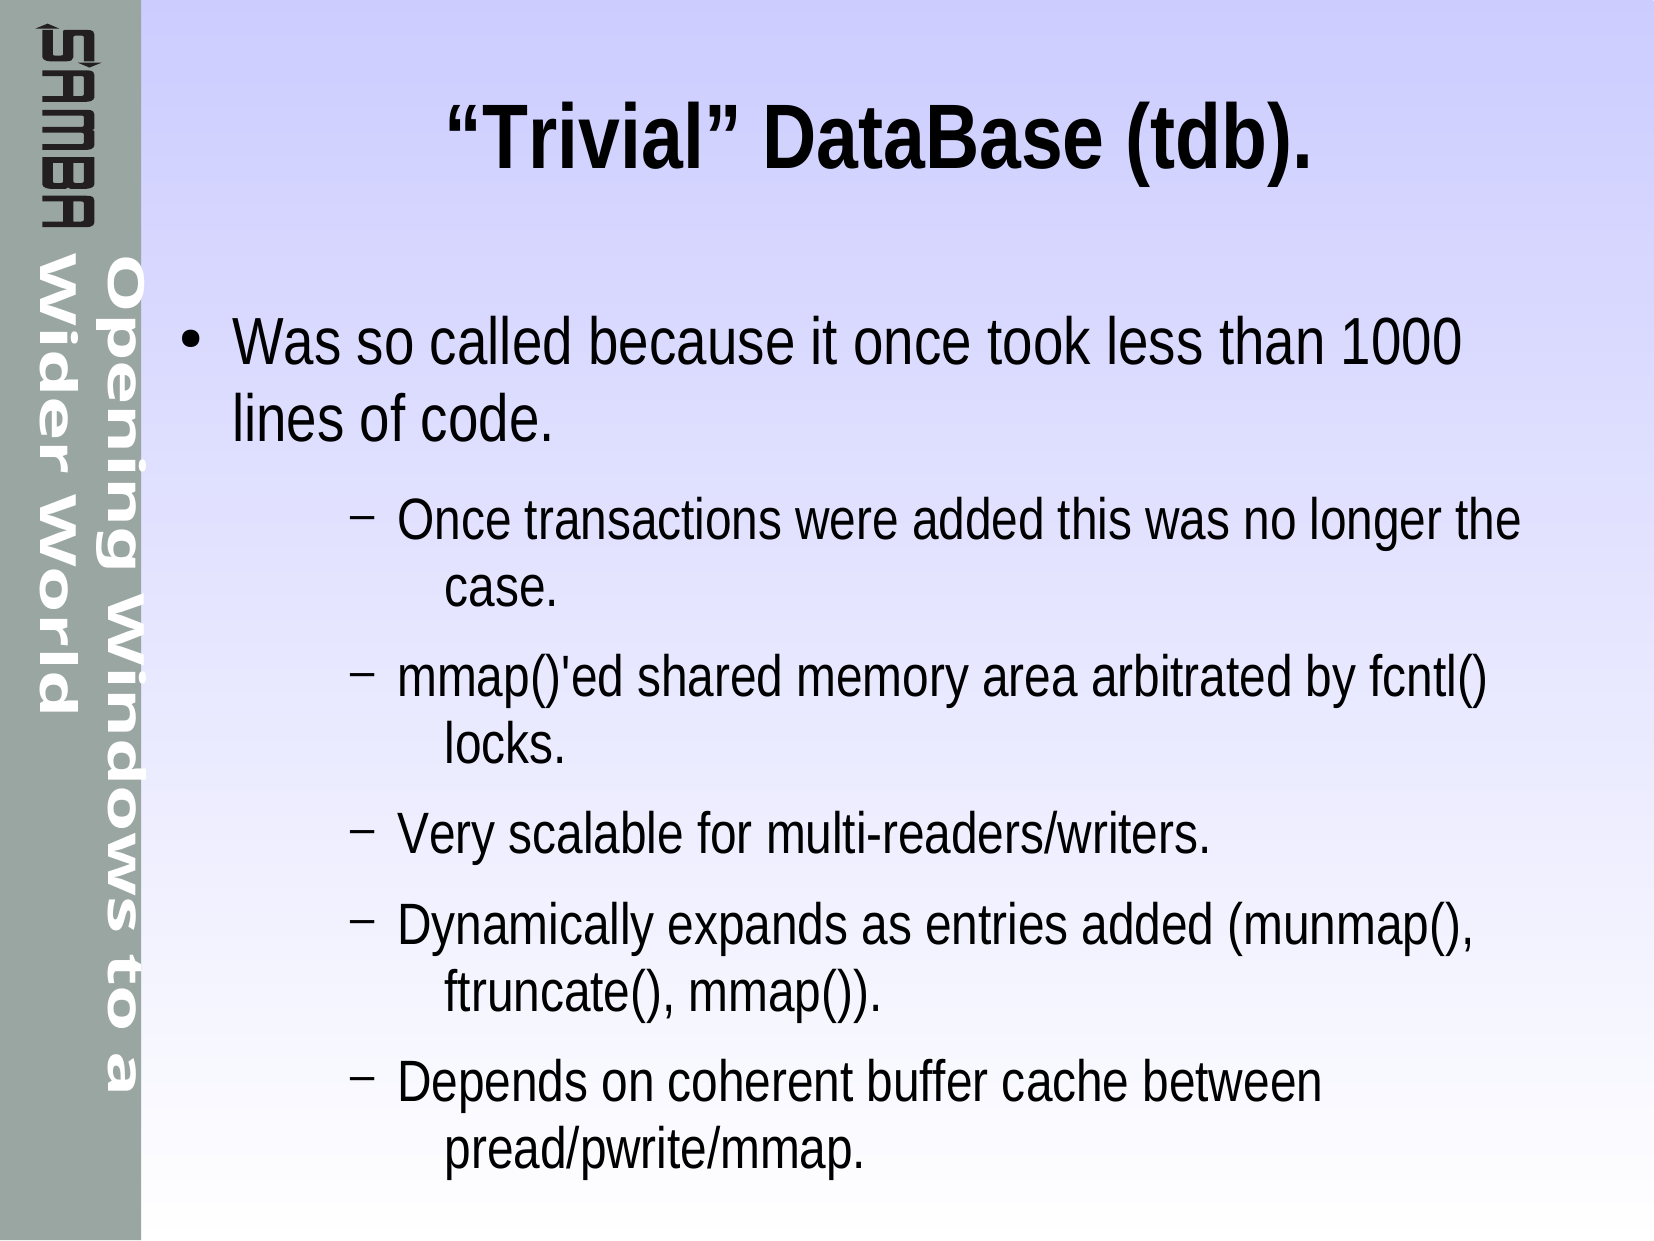

# “Trivial” DataBase (tdb).
Was so called because it once took less than 1000 lines of code.
Once transactions were added this was no longer the case.
mmap()'ed shared memory area arbitrated by fcntl() locks.
Very scalable for multi-readers/writers.
Dynamically expands as entries added (munmap(), ftruncate(), mmap()).
Depends on coherent buffer cache between pread/pwrite/mmap.